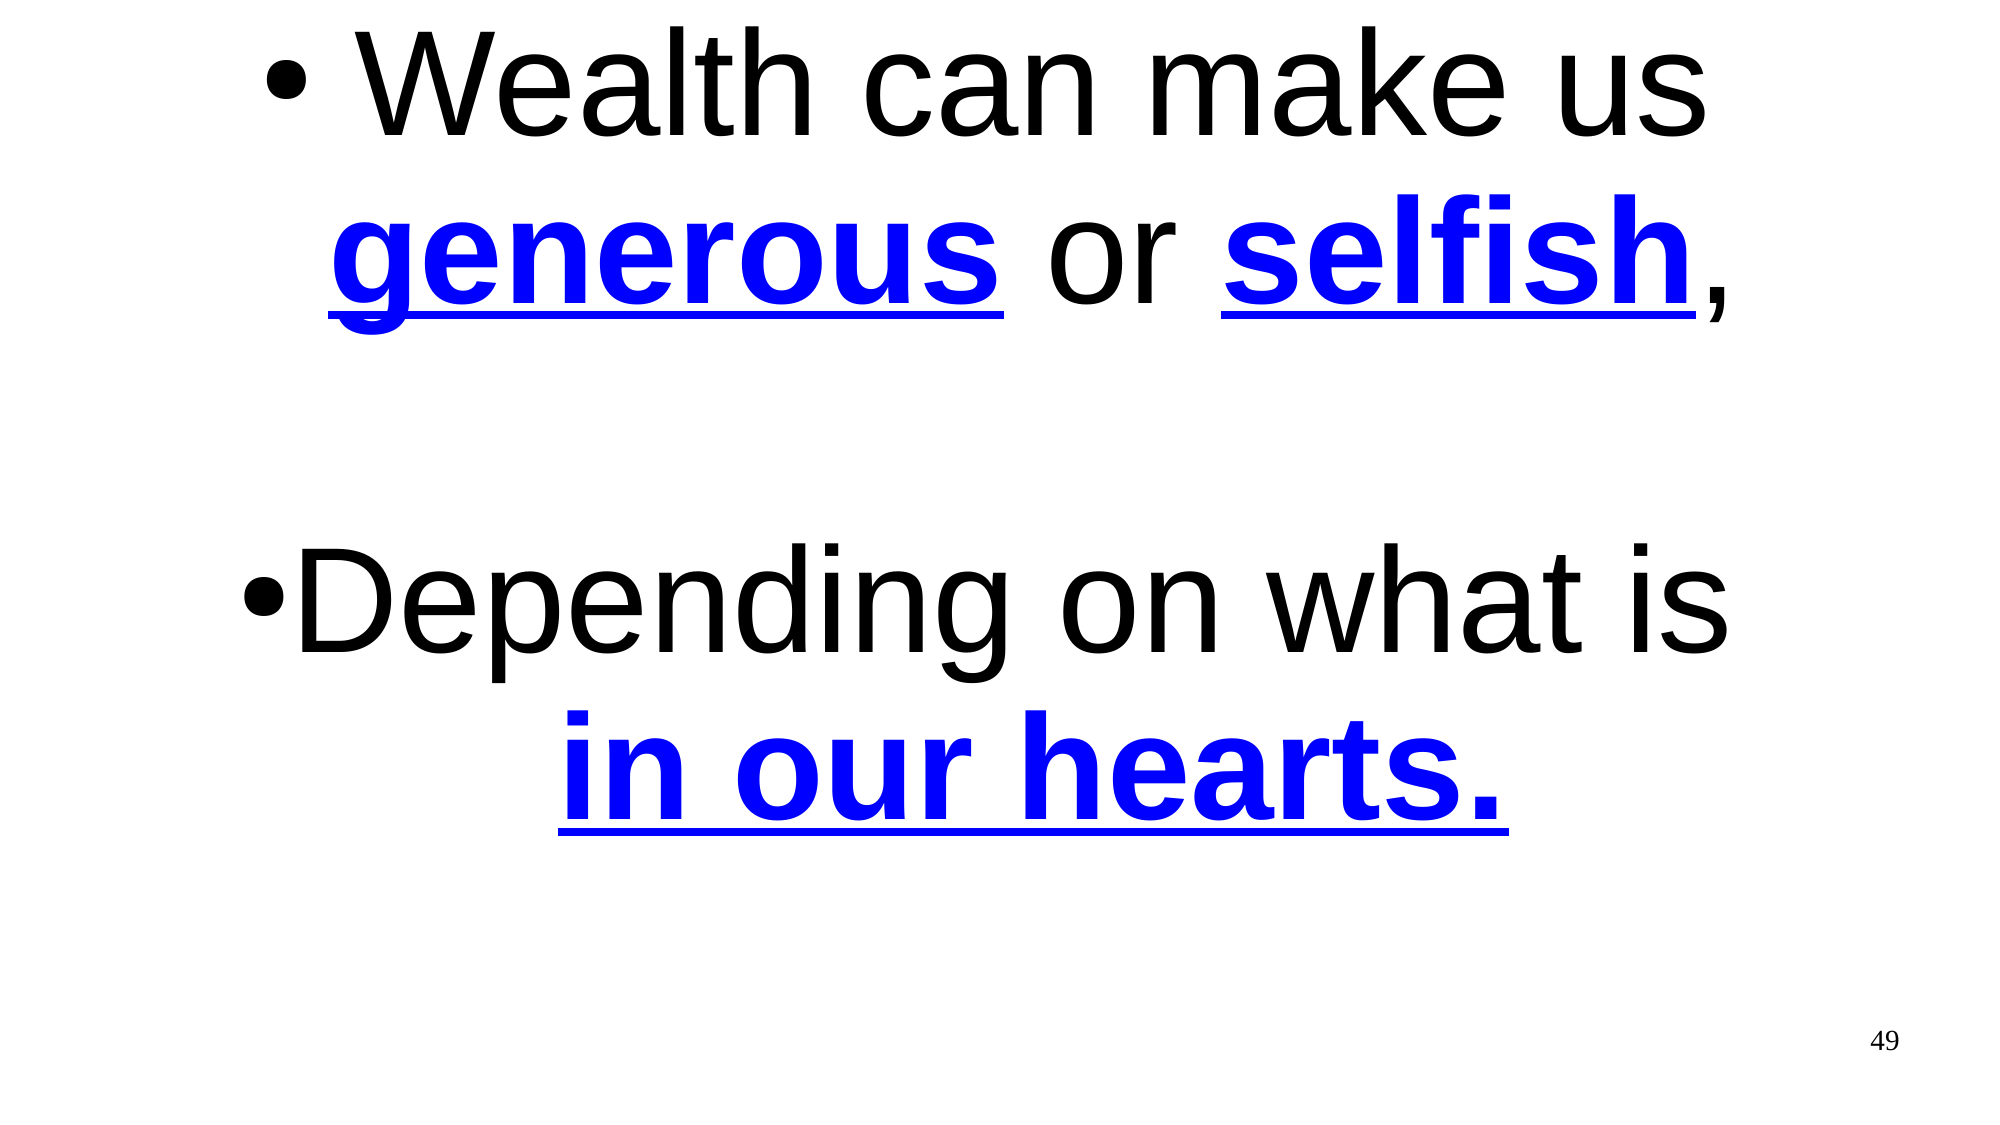

# Wealth can make us generous or selfish,
Depending on what is
in our hearts.
49